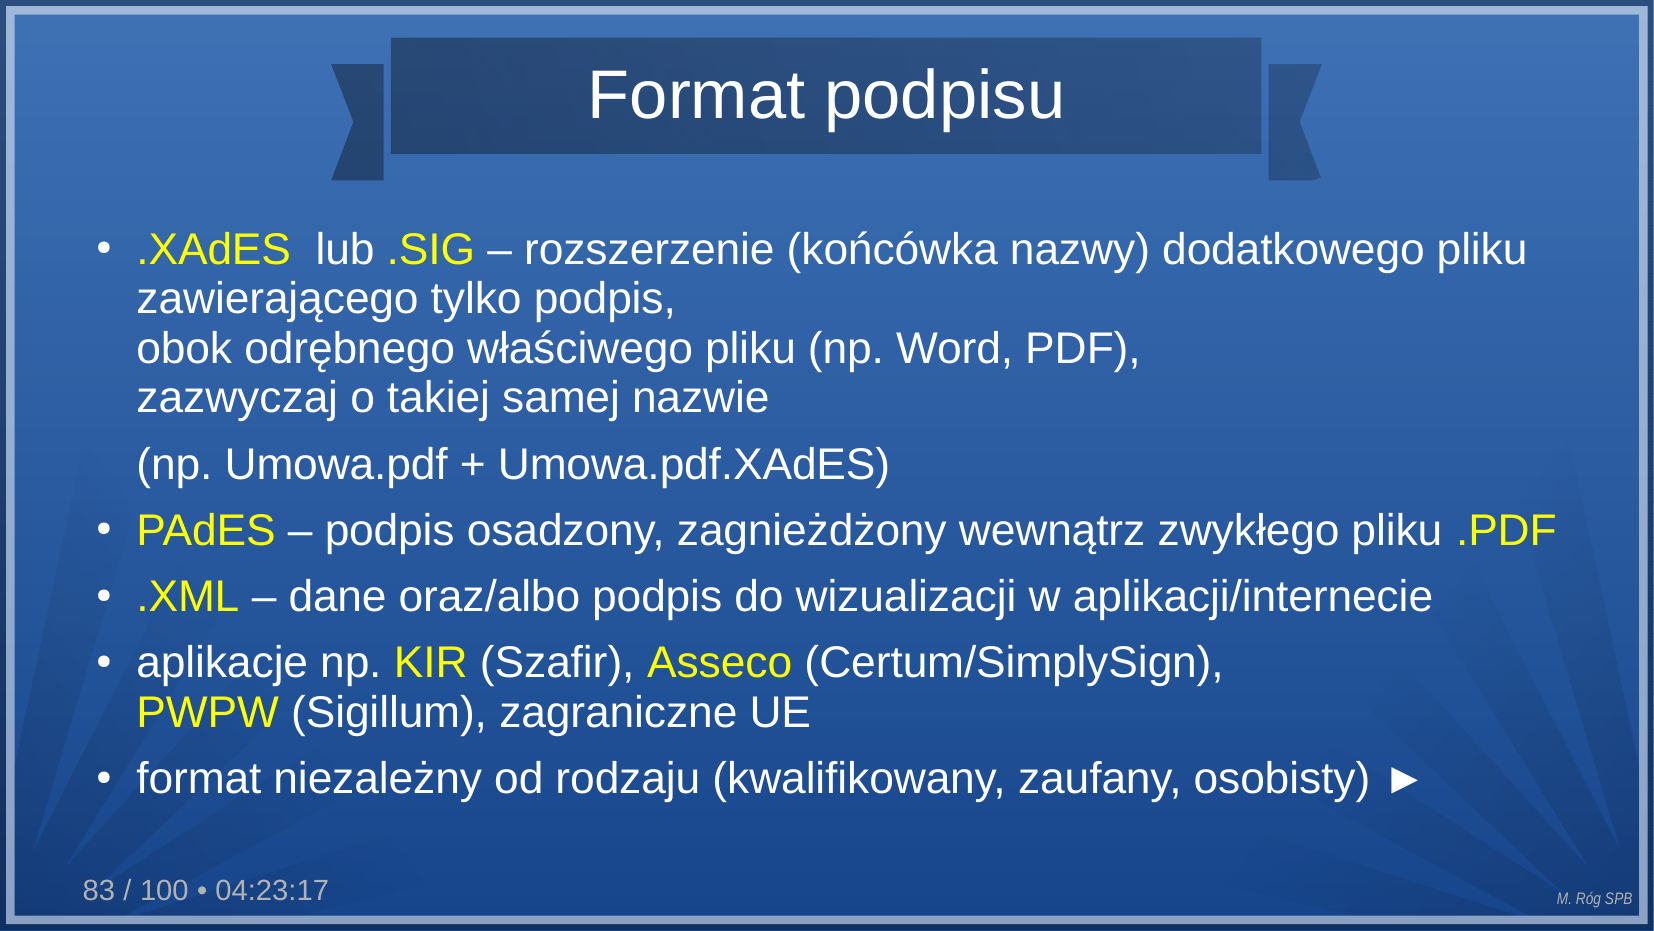

# Format podpisu
.XAdES lub .SIG – rozszerzenie (końcówka nazwy) dodatkowego pliku zawierającego tylko podpis,
obok odrębnego właściwego pliku (np. Word, PDF),
zazwyczaj o takiej samej nazwie
(np. Umowa.pdf + Umowa.pdf.XAdES)
PAdES – podpis osadzony, zagnieżdżony wewnątrz zwykłego pliku .PDF
.XML – dane oraz/albo podpis do wizualizacji w aplikacji/internecie
aplikacje np. KIR (Szafir), Asseco (Certum/SimplySign), PWPW (Sigillum), zagraniczne UE
format niezależny od rodzaju (kwalifikowany, zaufany, osobisty) ►